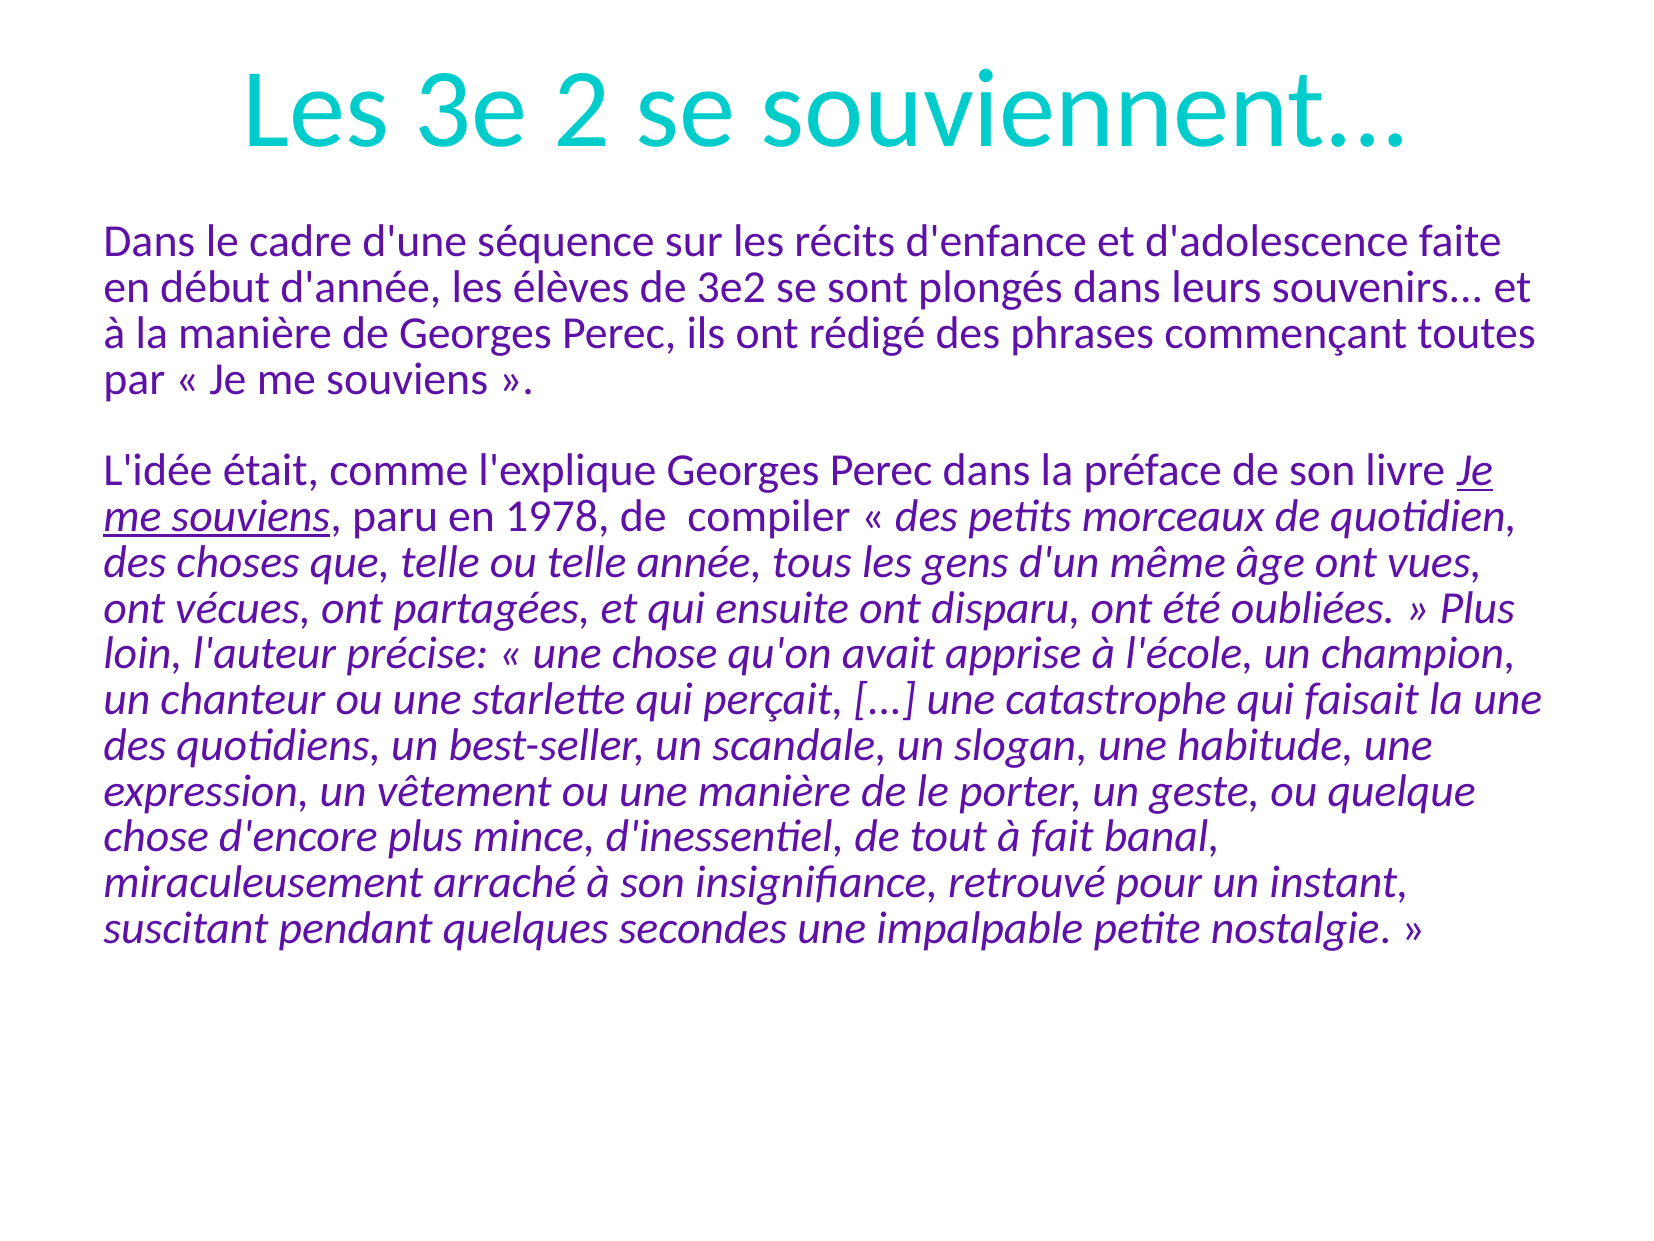

Les 3e 2 se souviennent...
Dans le cadre d'une séquence sur les récits d'enfance et d'adolescence faite en début d'année, les élèves de 3e2 se sont plongés dans leurs souvenirs... et à la manière de Georges Perec, ils ont rédigé des phrases commençant toutes par « Je me souviens ».
L'idée était, comme l'explique Georges Perec dans la préface de son livre Je me souviens, paru en 1978, de compiler « des petits morceaux de quotidien, des choses que, telle ou telle année, tous les gens d'un même âge ont vues, ont vécues, ont partagées, et qui ensuite ont disparu, ont été oubliées. » Plus loin, l'auteur précise: « une chose qu'on avait apprise à l'école, un champion, un chanteur ou une starlette qui perçait, [...] une catastrophe qui faisait la une des quotidiens, un best-seller, un scandale, un slogan, une habitude, une expression, un vêtement ou une manière de le porter, un geste, ou quelque chose d'encore plus mince, d'inessentiel, de tout à fait banal, miraculeusement arraché à son insignifiance, retrouvé pour un instant, suscitant pendant quelques secondes une impalpable petite nostalgie. »